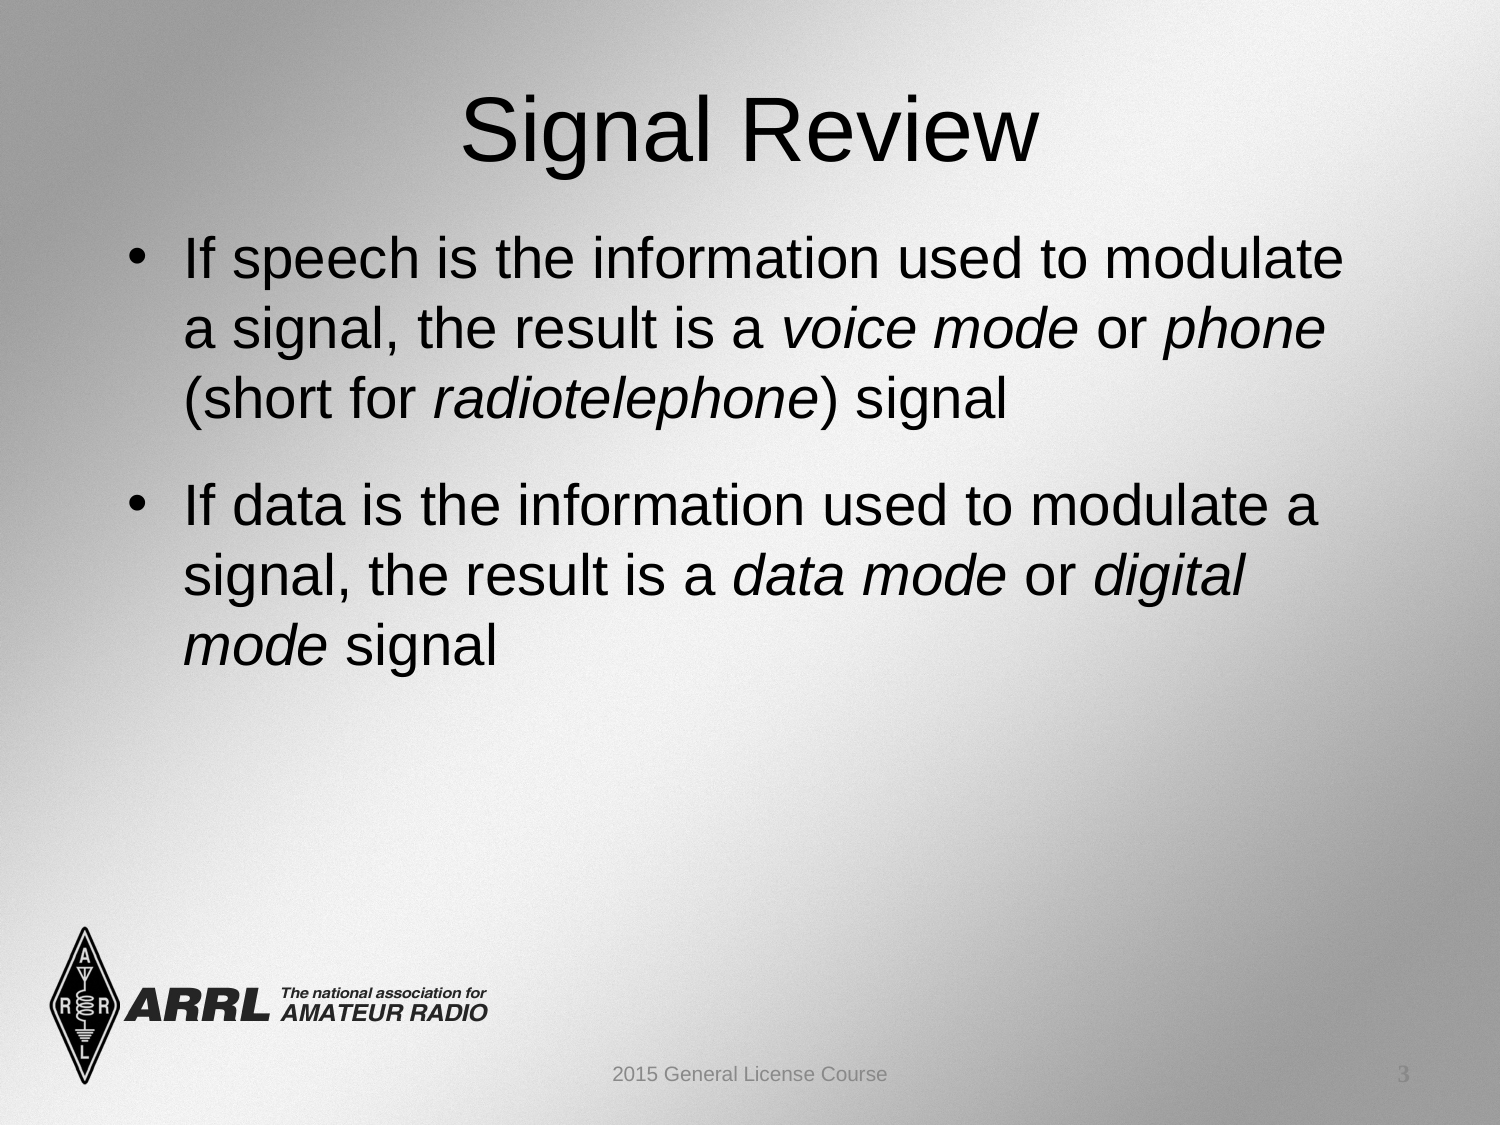

Signal Review
If speech is the information used to modulate a signal, the result is a voice mode or phone (short for radiotelephone) signal
If data is the information used to modulate a signal, the result is a data mode or digital mode signal
2015 General License Course